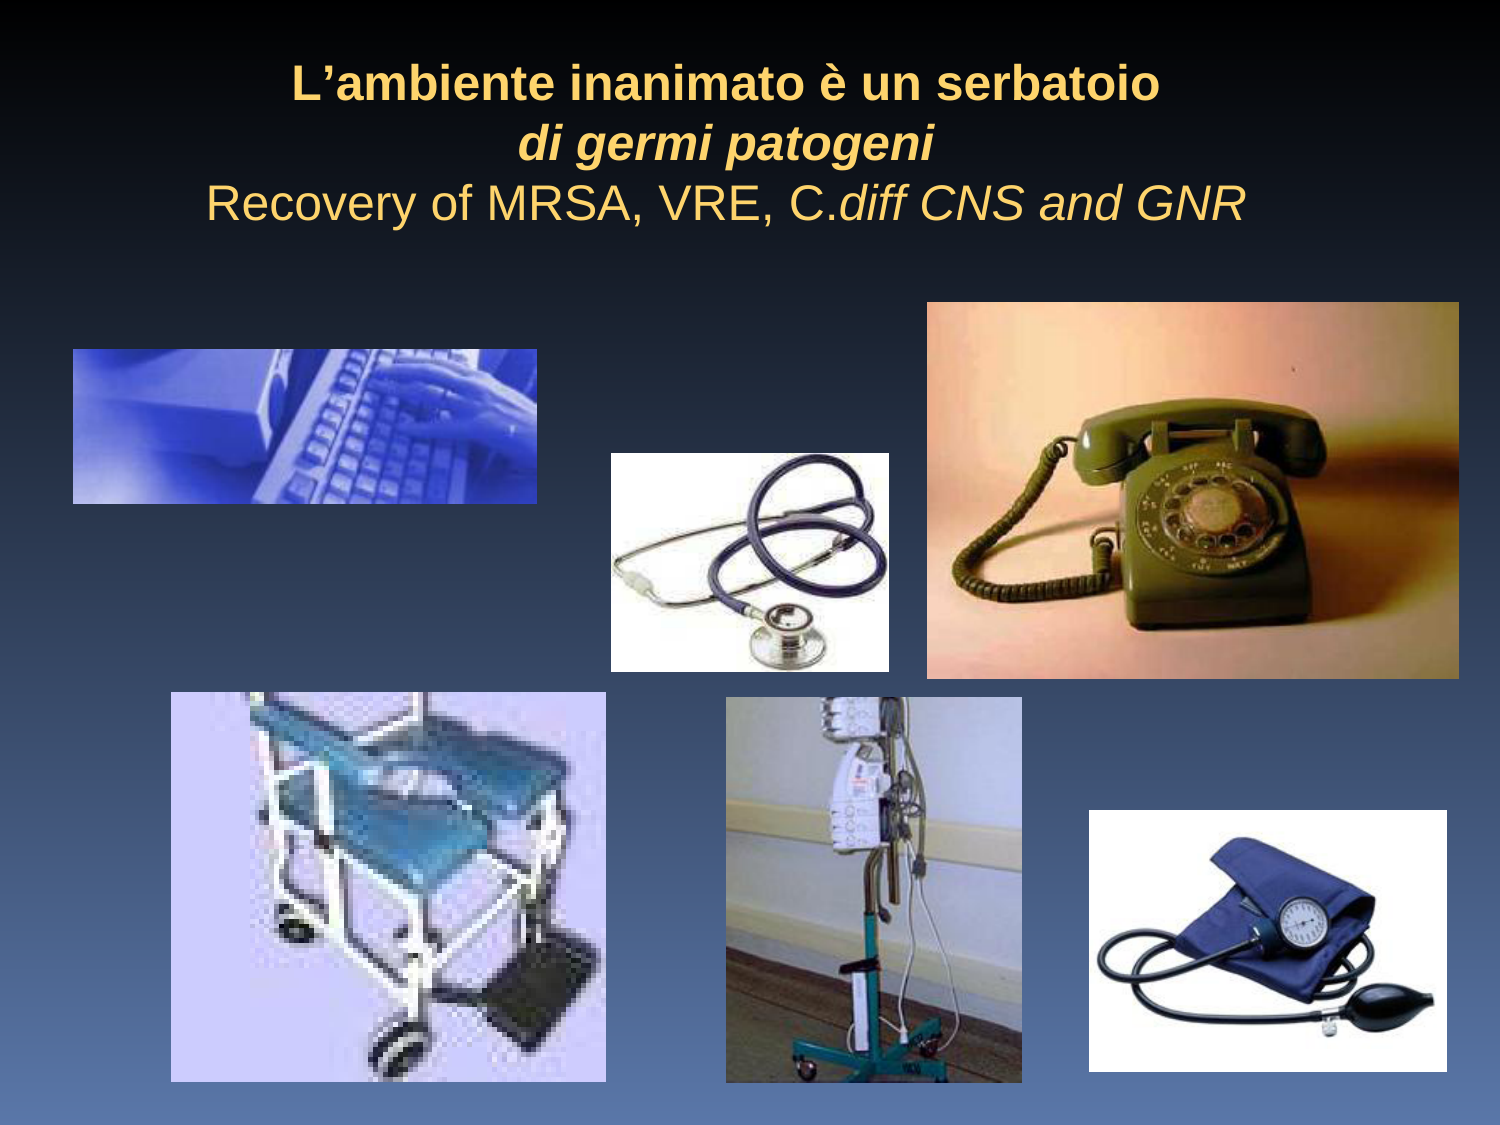

L’ambiente inanimato è un serbatoio
di germi patogeni
Recovery of MRSA, VRE, C.diff CNS and GNR